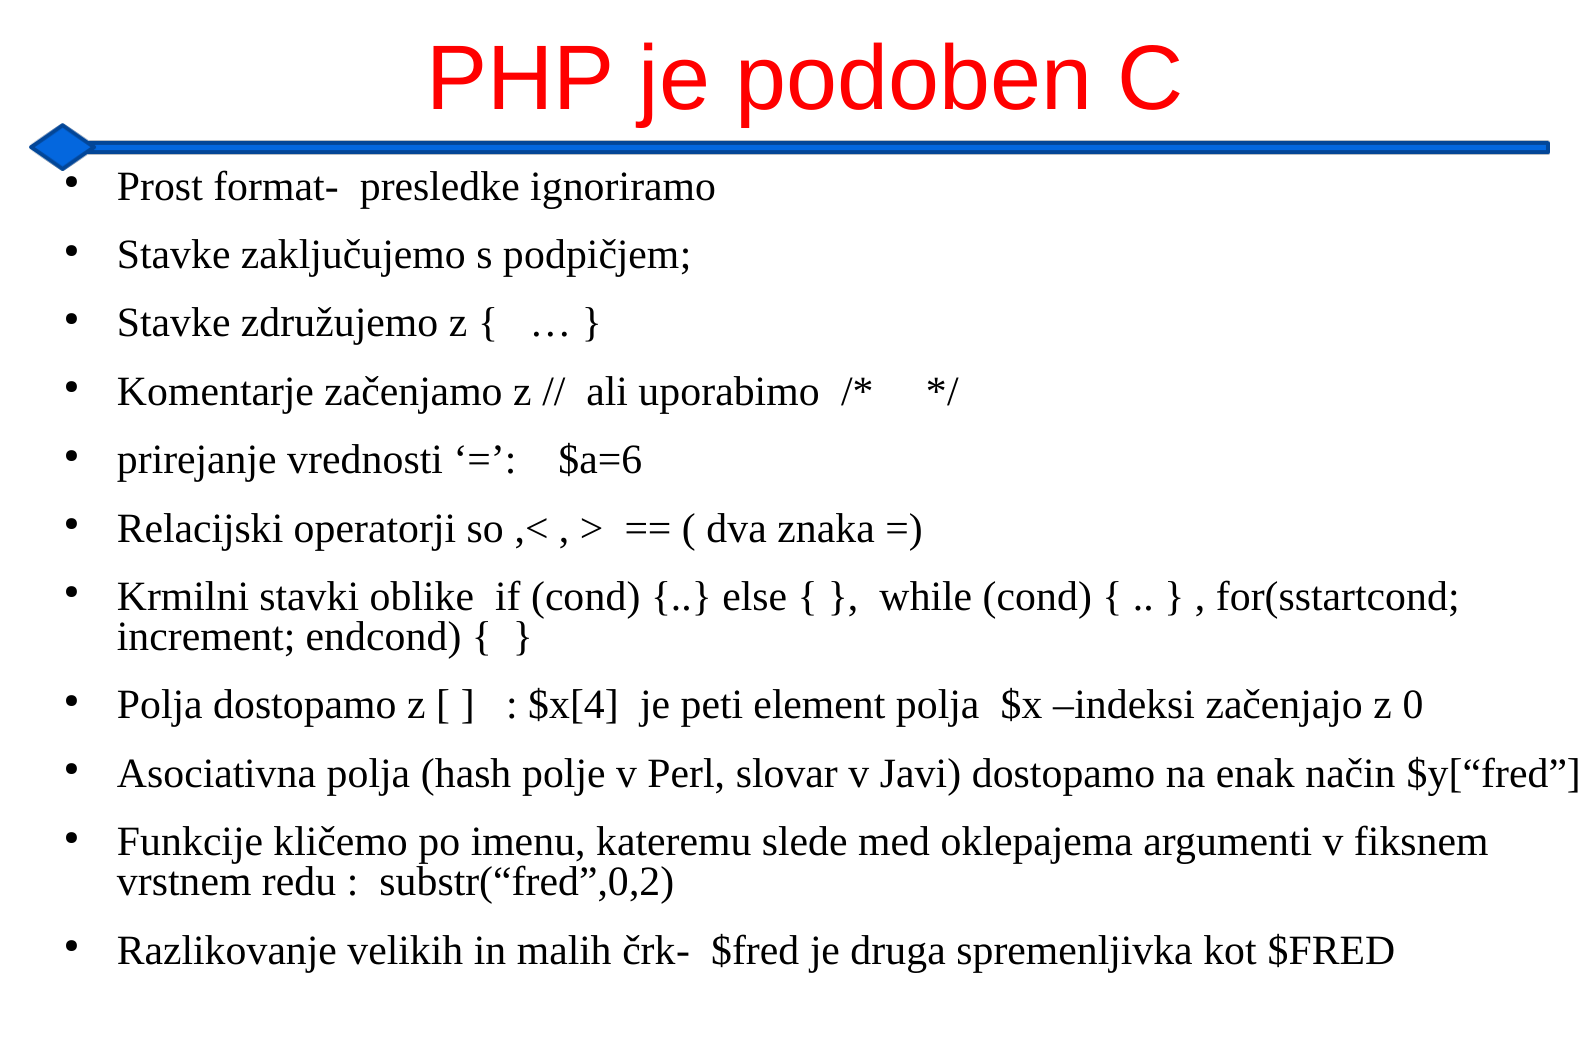

# PHP je podoben C
Prost format- presledke ignoriramo
Stavke zaključujemo s podpičjem;
Stavke združujemo z { … }
Komentarje začenjamo z // ali uporabimo /* */
prirejanje vrednosti ‘=’: $a=6
Relacijski operatorji so ,< , > == ( dva znaka =)
Krmilni stavki oblike if (cond) {..} else { }, while (cond) { .. } , for(sstartcond; increment; endcond) { }
Polja dostopamo z [ ] : $x[4] je peti element polja $x –indeksi začenjajo z 0
Asociativna polja (hash polje v Perl, slovar v Javi) dostopamo na enak način $y[“fred”]
Funkcije kličemo po imenu, kateremu slede med oklepajema argumenti v fiksnem vrstnem redu : substr(“fred”,0,2)
Razlikovanje velikih in malih črk- $fred je druga spremenljivka kot $FRED